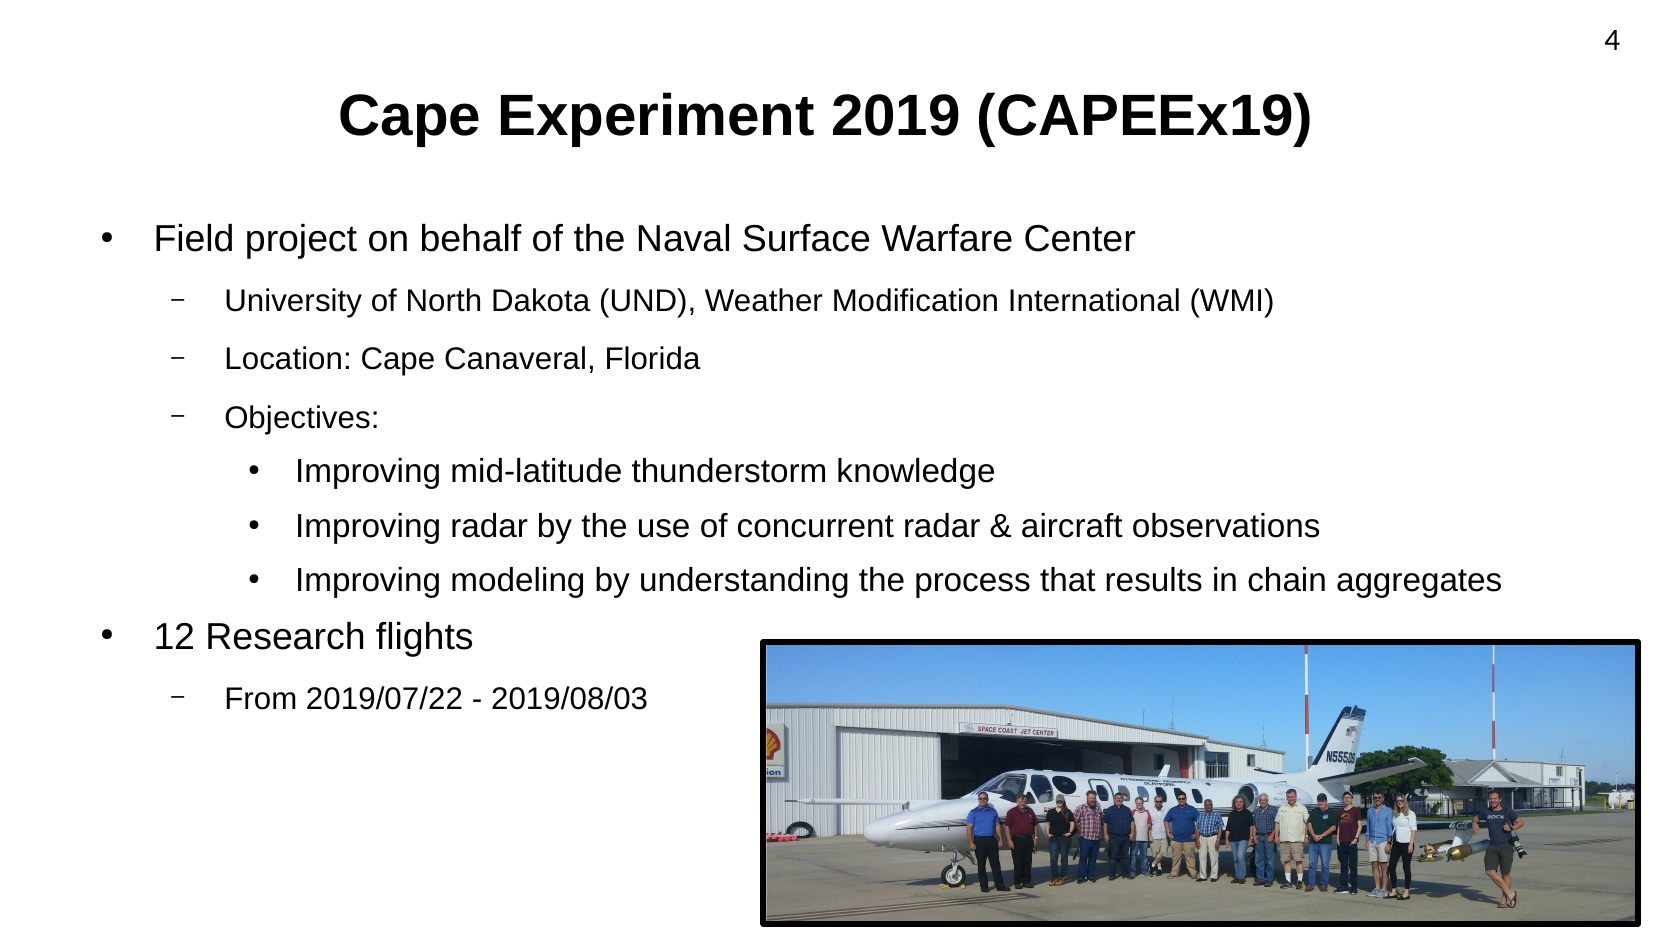

4
# Cape Experiment 2019 (CAPEEx19)
Field project on behalf of the Naval Surface Warfare Center
University of North Dakota (UND), Weather Modification International (WMI)
Location: Cape Canaveral, Florida
Objectives:
Improving mid-latitude thunderstorm knowledge
Improving radar by the use of concurrent radar & aircraft observations
Improving modeling by understanding the process that results in chain aggregates
12 Research flights
From 2019/07/22 - 2019/08/03